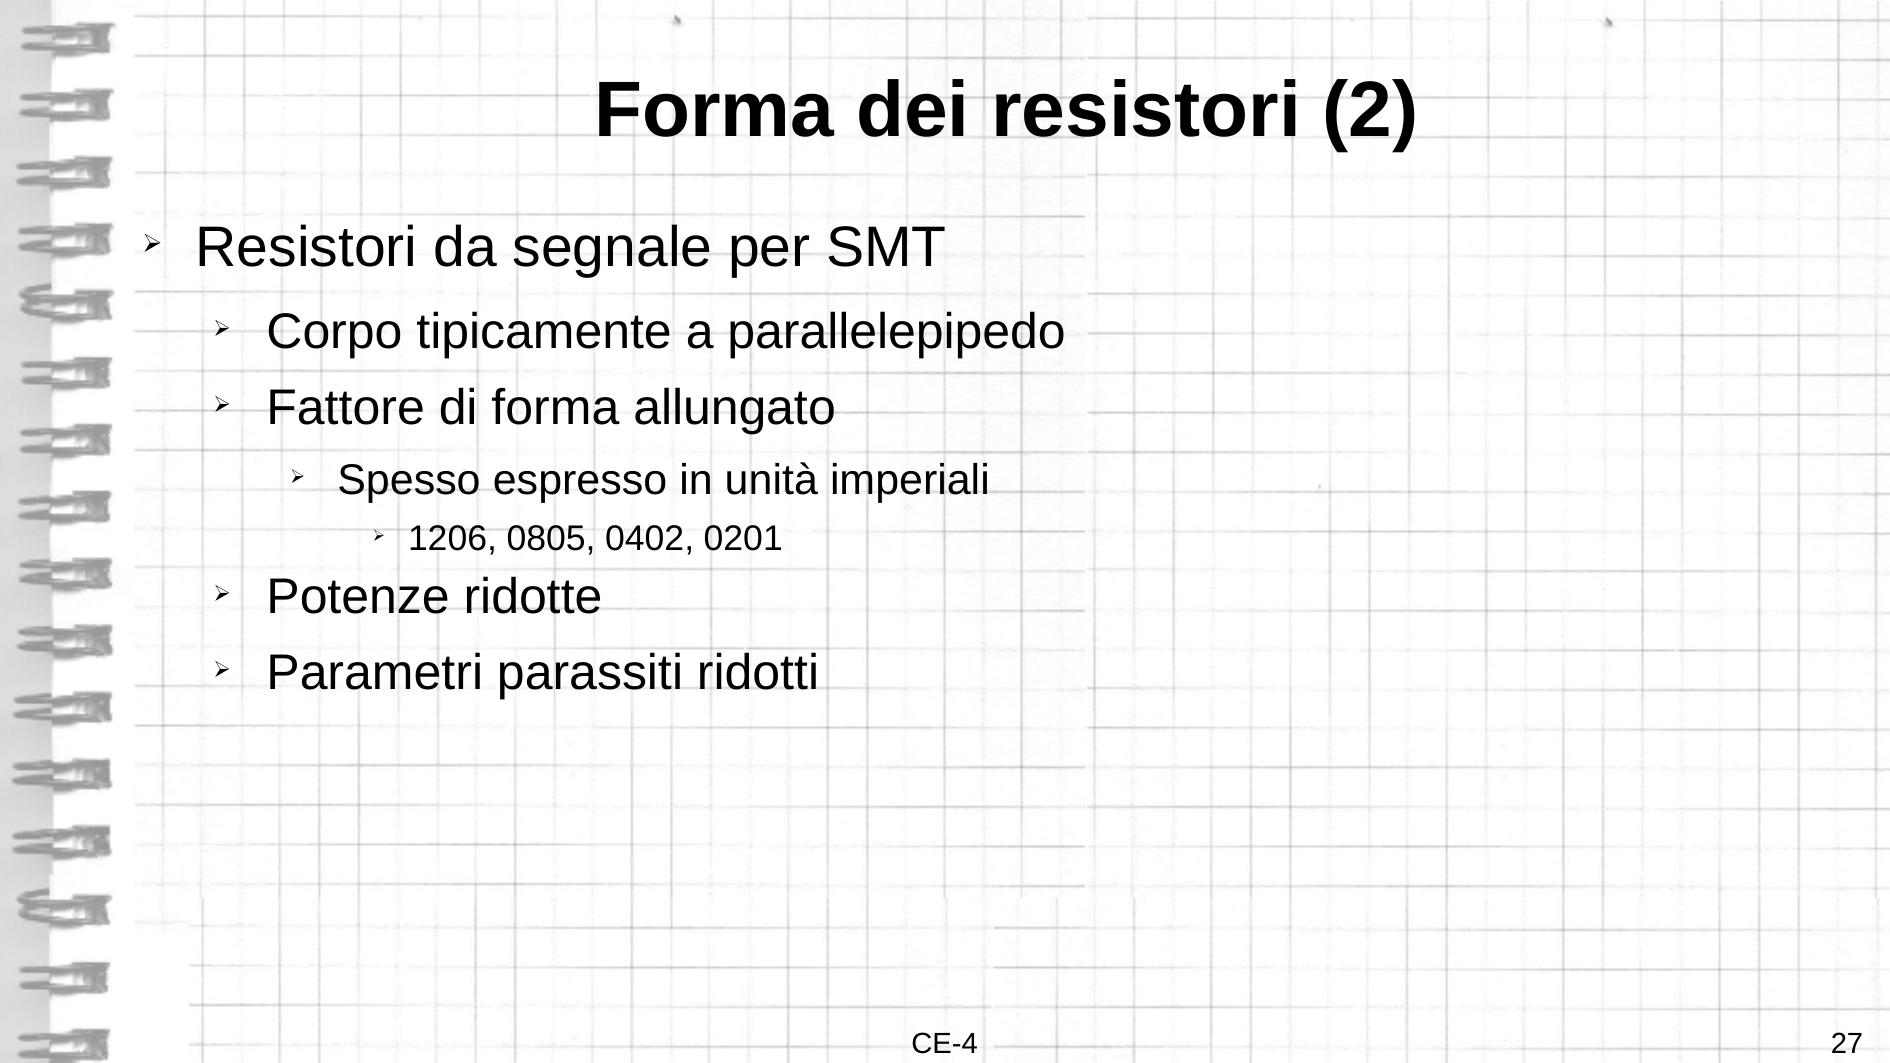

# Forma dei resistori (2)
Resistori da segnale per SMT
Corpo tipicamente a parallelepipedo
Fattore di forma allungato
Spesso espresso in unità imperiali
1206, 0805, 0402, 0201
Potenze ridotte
Parametri parassiti ridotti
CE-4
27